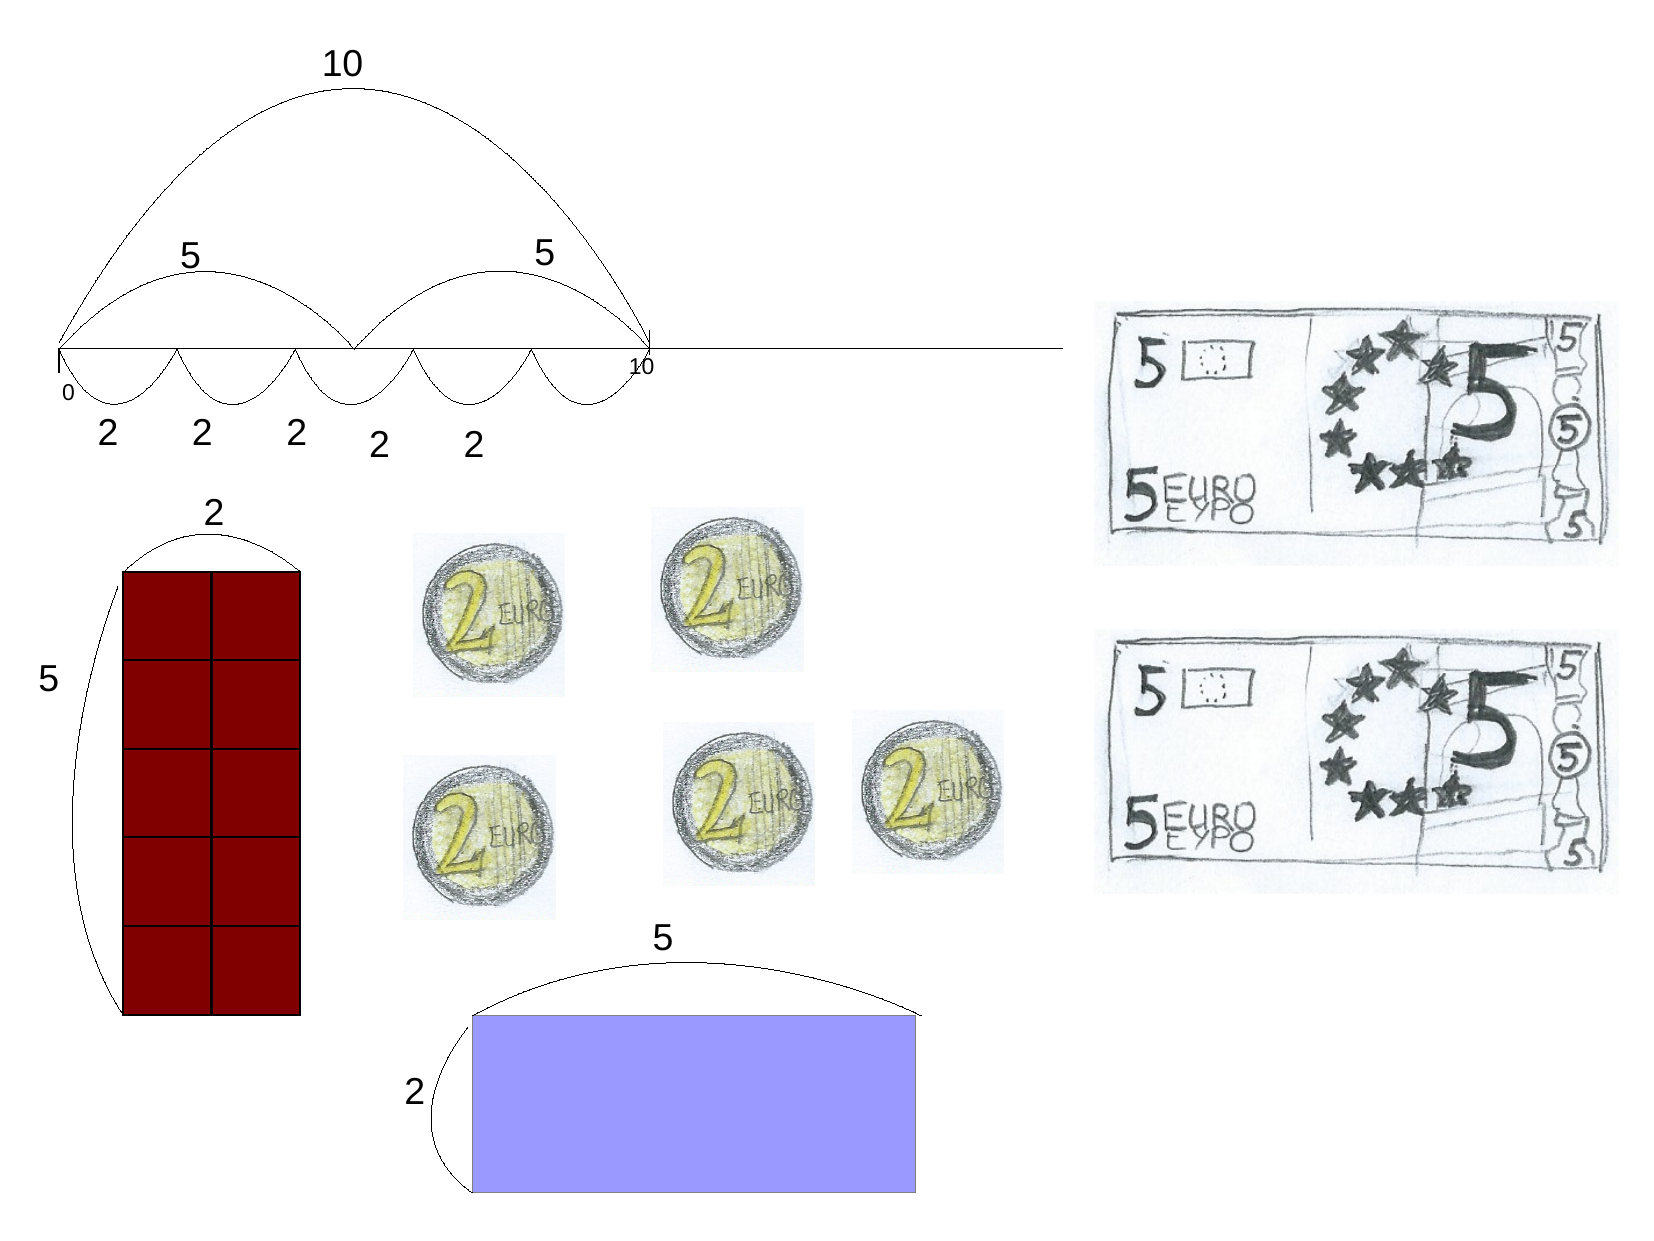

10
5
5
10
0
2
2
2
2
2
2
| | |
| --- | --- |
| | |
| | |
| | |
| | |
5
5
2